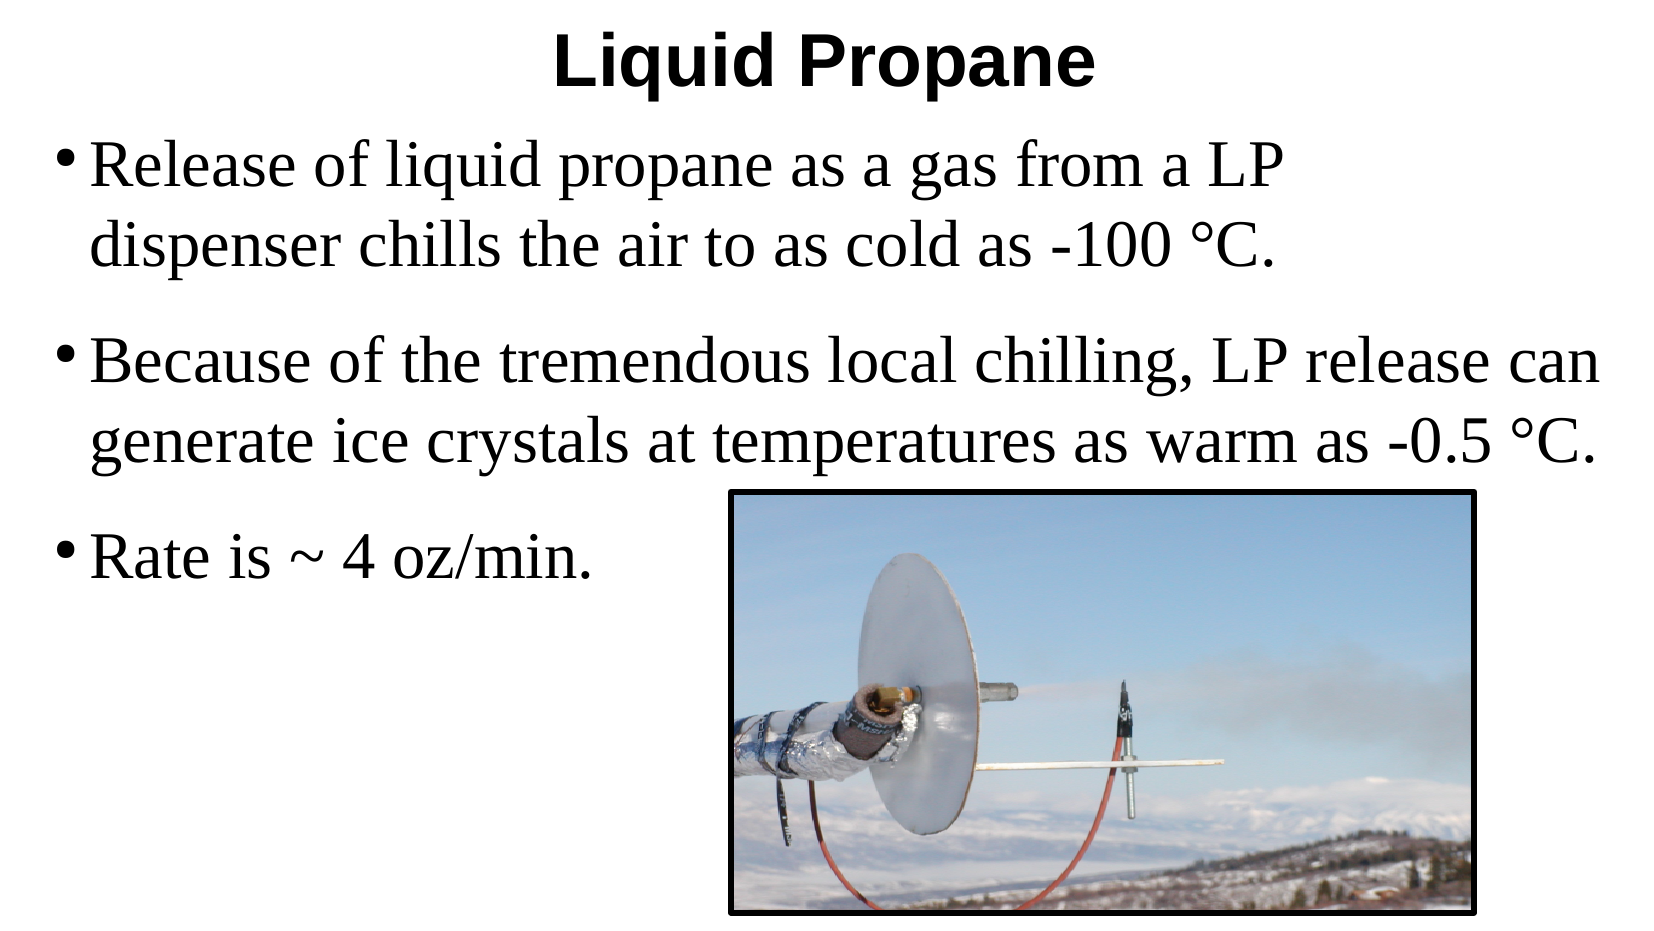

Release of liquid propane as a gas from a LP dispenser chills the air to as cold as -100 °C.
Because of the tremendous local chilling, LP release can generate ice crystals at temperatures as warm as -0.5 °C.
Rate is ~ 4 oz/min.
# Liquid Propane